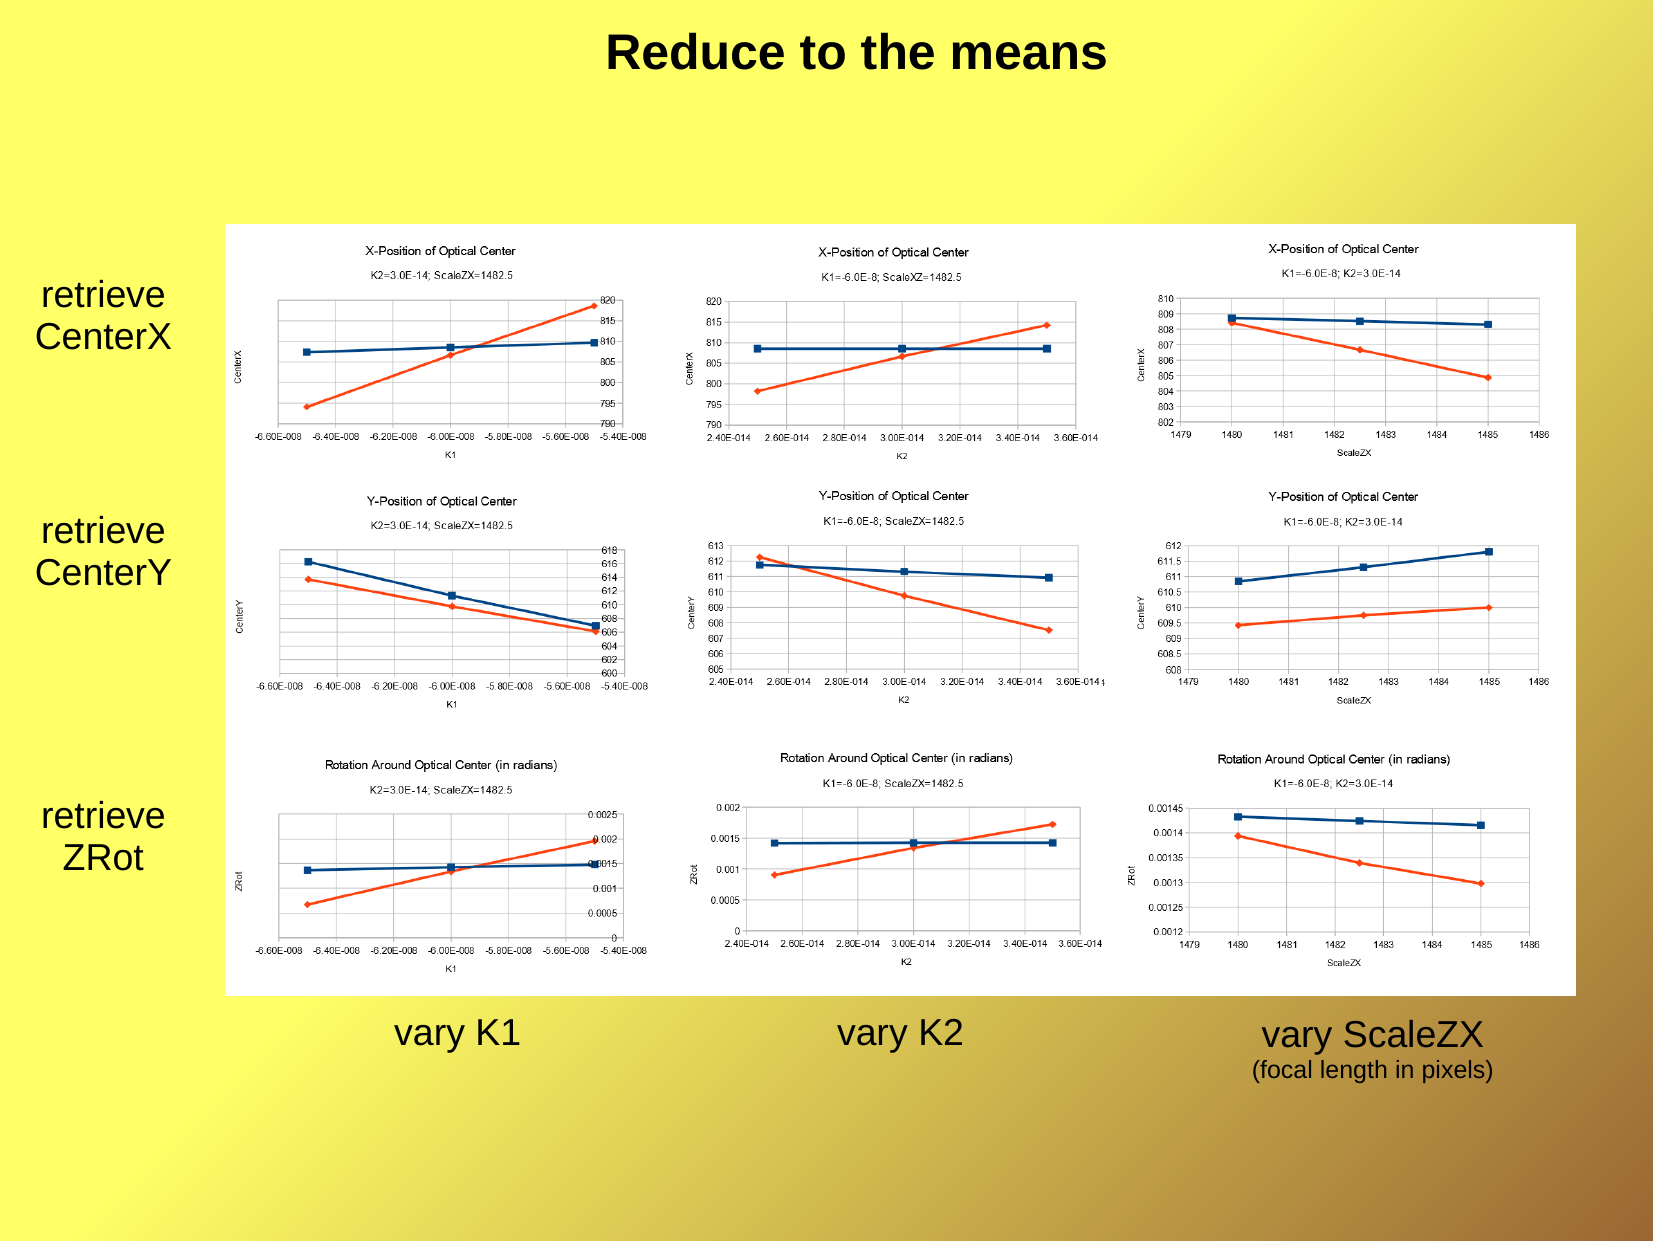

Reduce to the means
retrieve
CenterX
retrieve
CenterY
retrieve
ZRot
vary K1
vary K2
vary ScaleZX
(focal length in pixels)